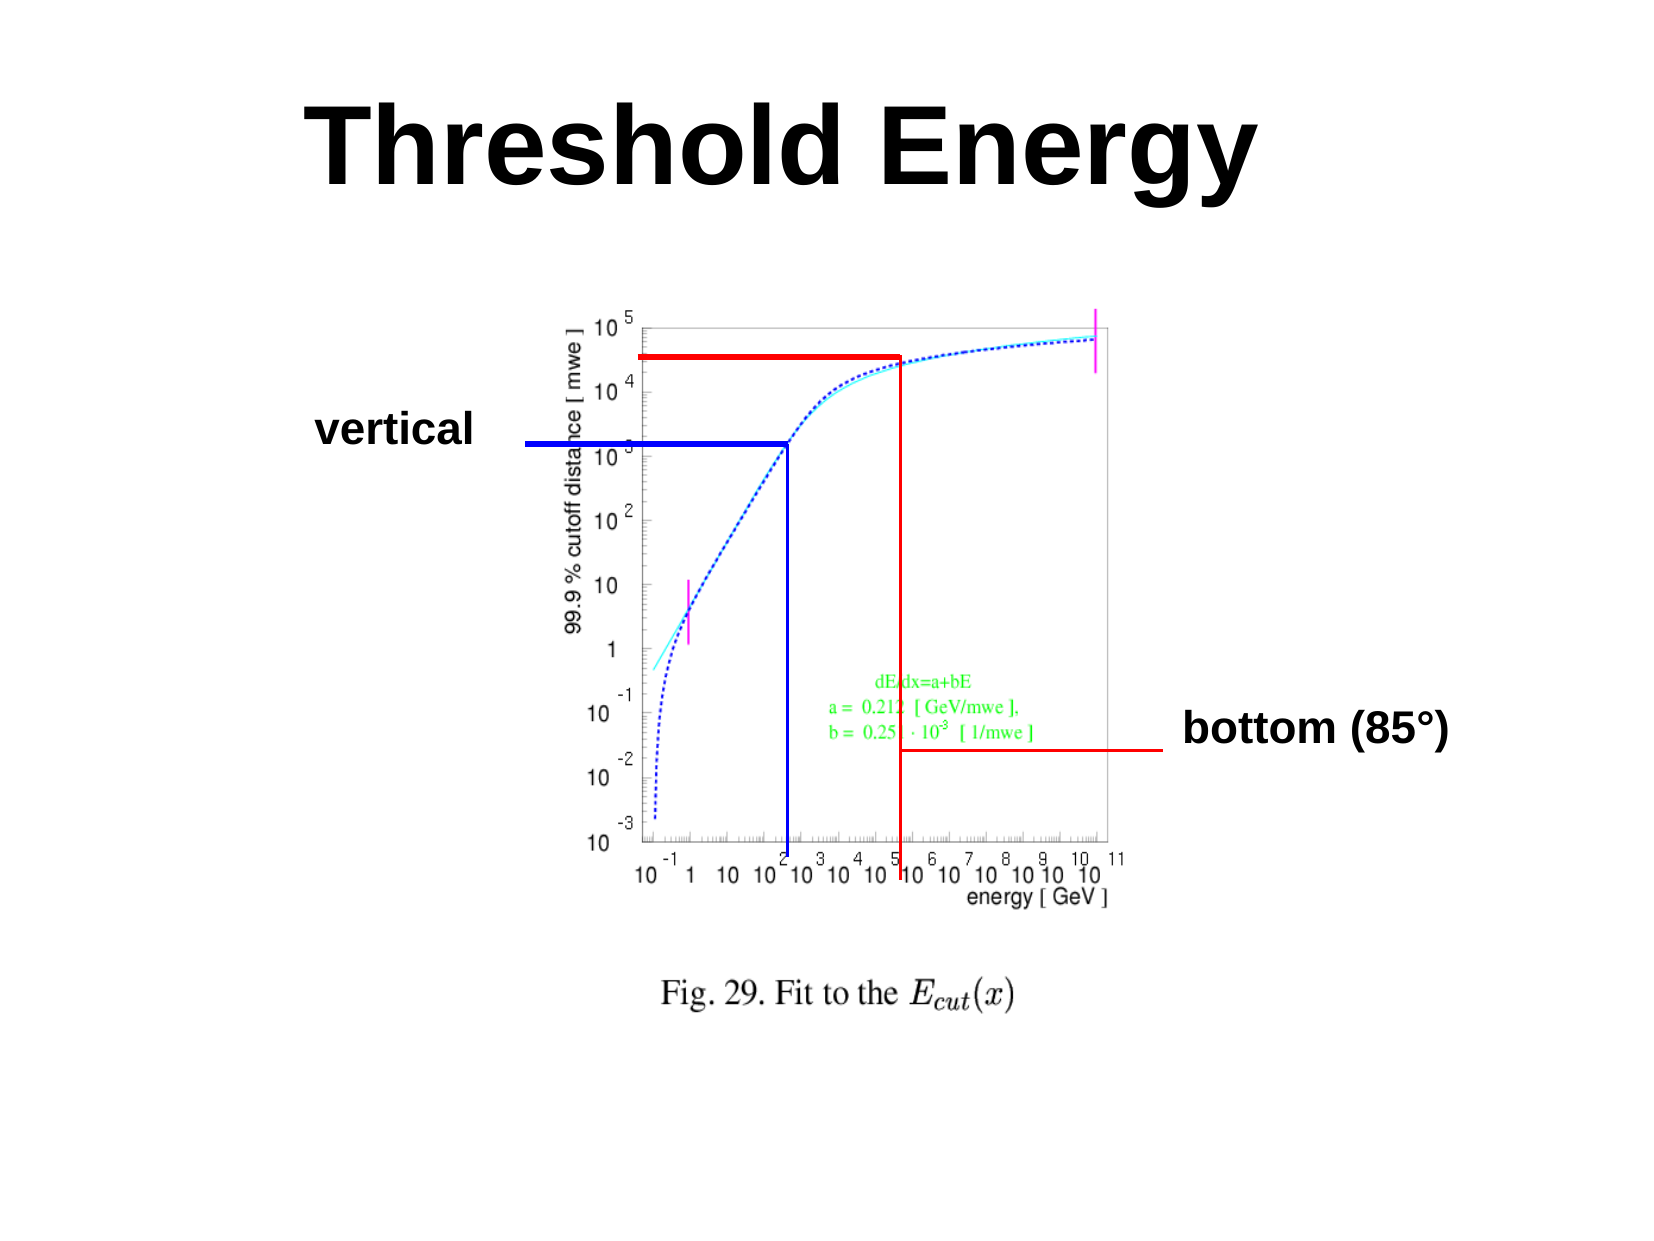

Threshold Energy
vertical
top (70°)
top (85°)
bottom (85°)